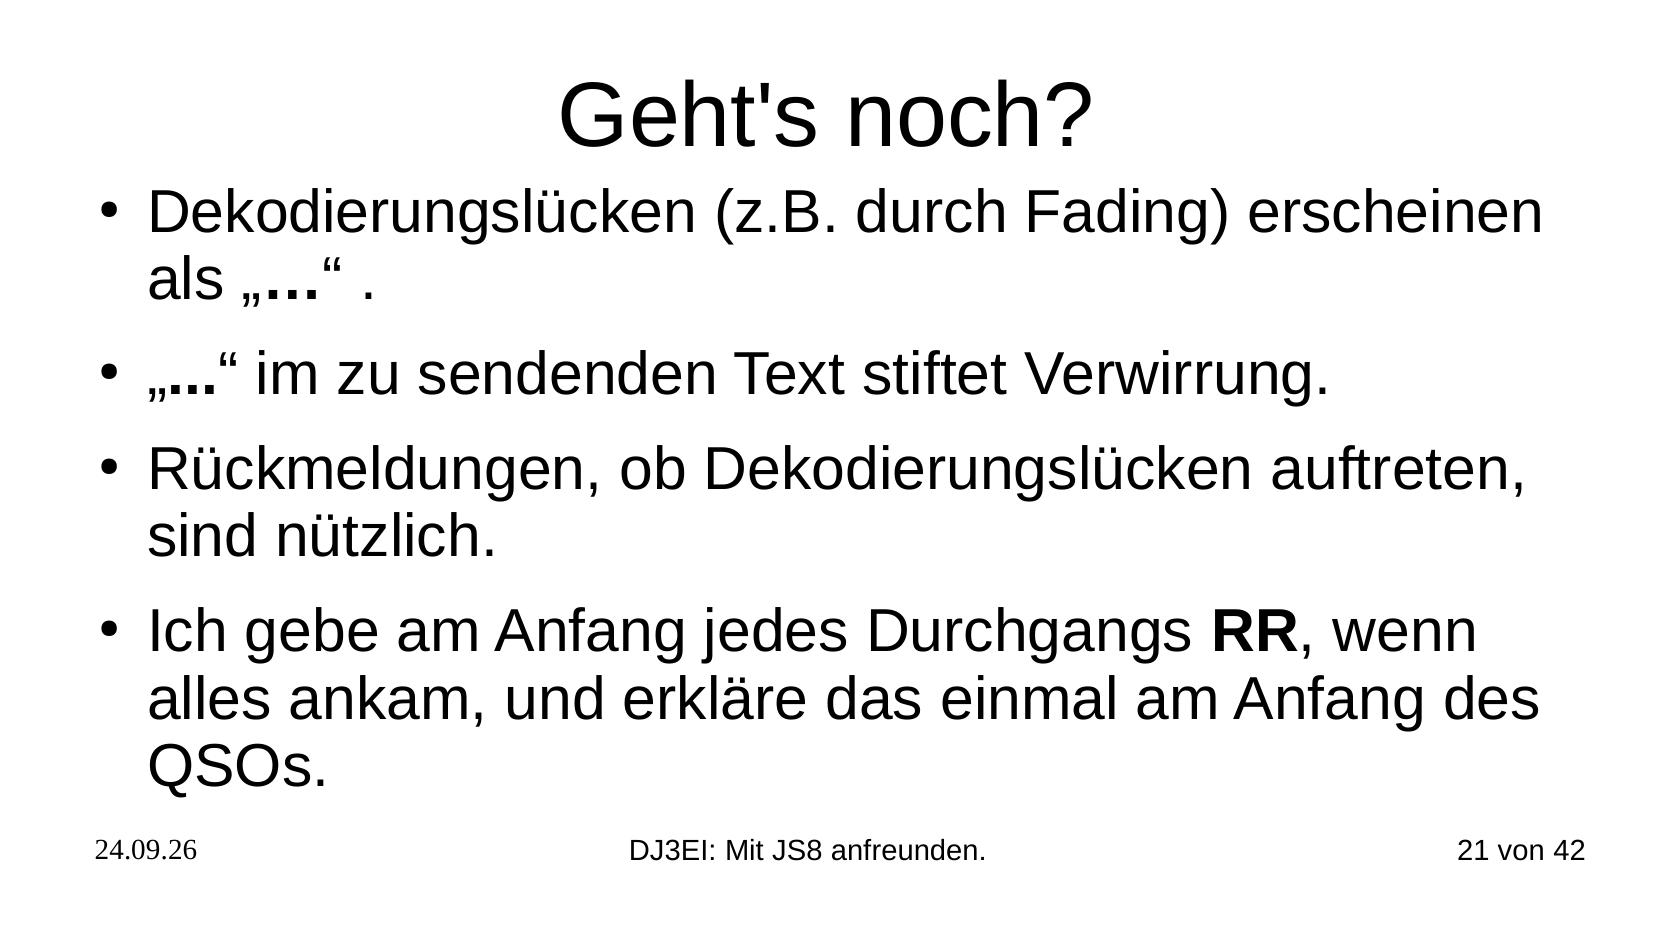

# Geht's noch?
Dekodierungslücken (z.B. durch Fading) erscheinen als „…“ .
„...“ im zu sendenden Text stiftet Verwirrung.
Rückmeldungen, ob Dekodierungslücken auftreten, sind nützlich.
Ich gebe am Anfang jedes Durchgangs RR, wenn alles ankam, und erkläre das einmal am Anfang des QSOs.
21